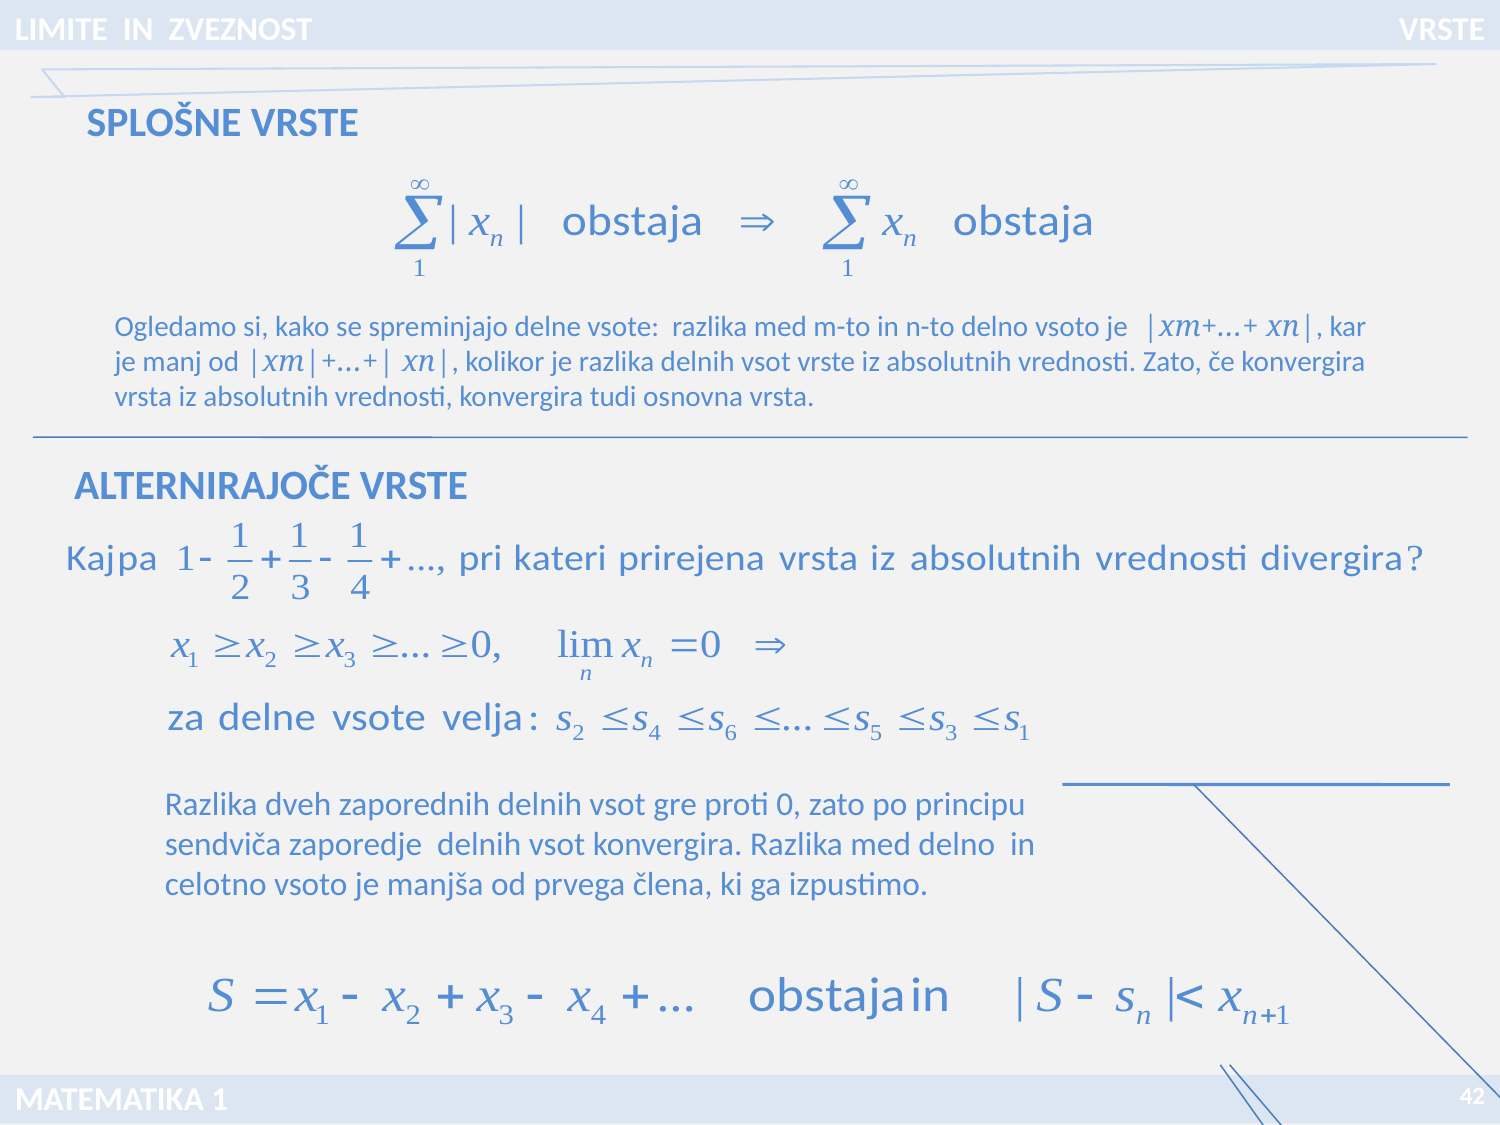

LIMITE IN ZVEZNOST
VRSTE
 SPLOŠNE VRSTE
Ogledamo si, kako se spreminjajo delne vsote: razlika med m-to in n-to delno vsoto je |xm+…+ xn|, kar je manj od |xm|+…+| xn|, kolikor je razlika delnih vsot vrste iz absolutnih vrednosti. Zato, če konvergira vrsta iz absolutnih vrednosti, konvergira tudi osnovna vrsta.
 ALTERNIRAJOČE VRSTE
Razlika dveh zaporednih delnih vsot gre proti 0, zato po principu sendviča zaporedje delnih vsot konvergira. Razlika med delno in celotno vsoto je manjša od prvega člena, ki ga izpustimo.
MATEMATIKA 1